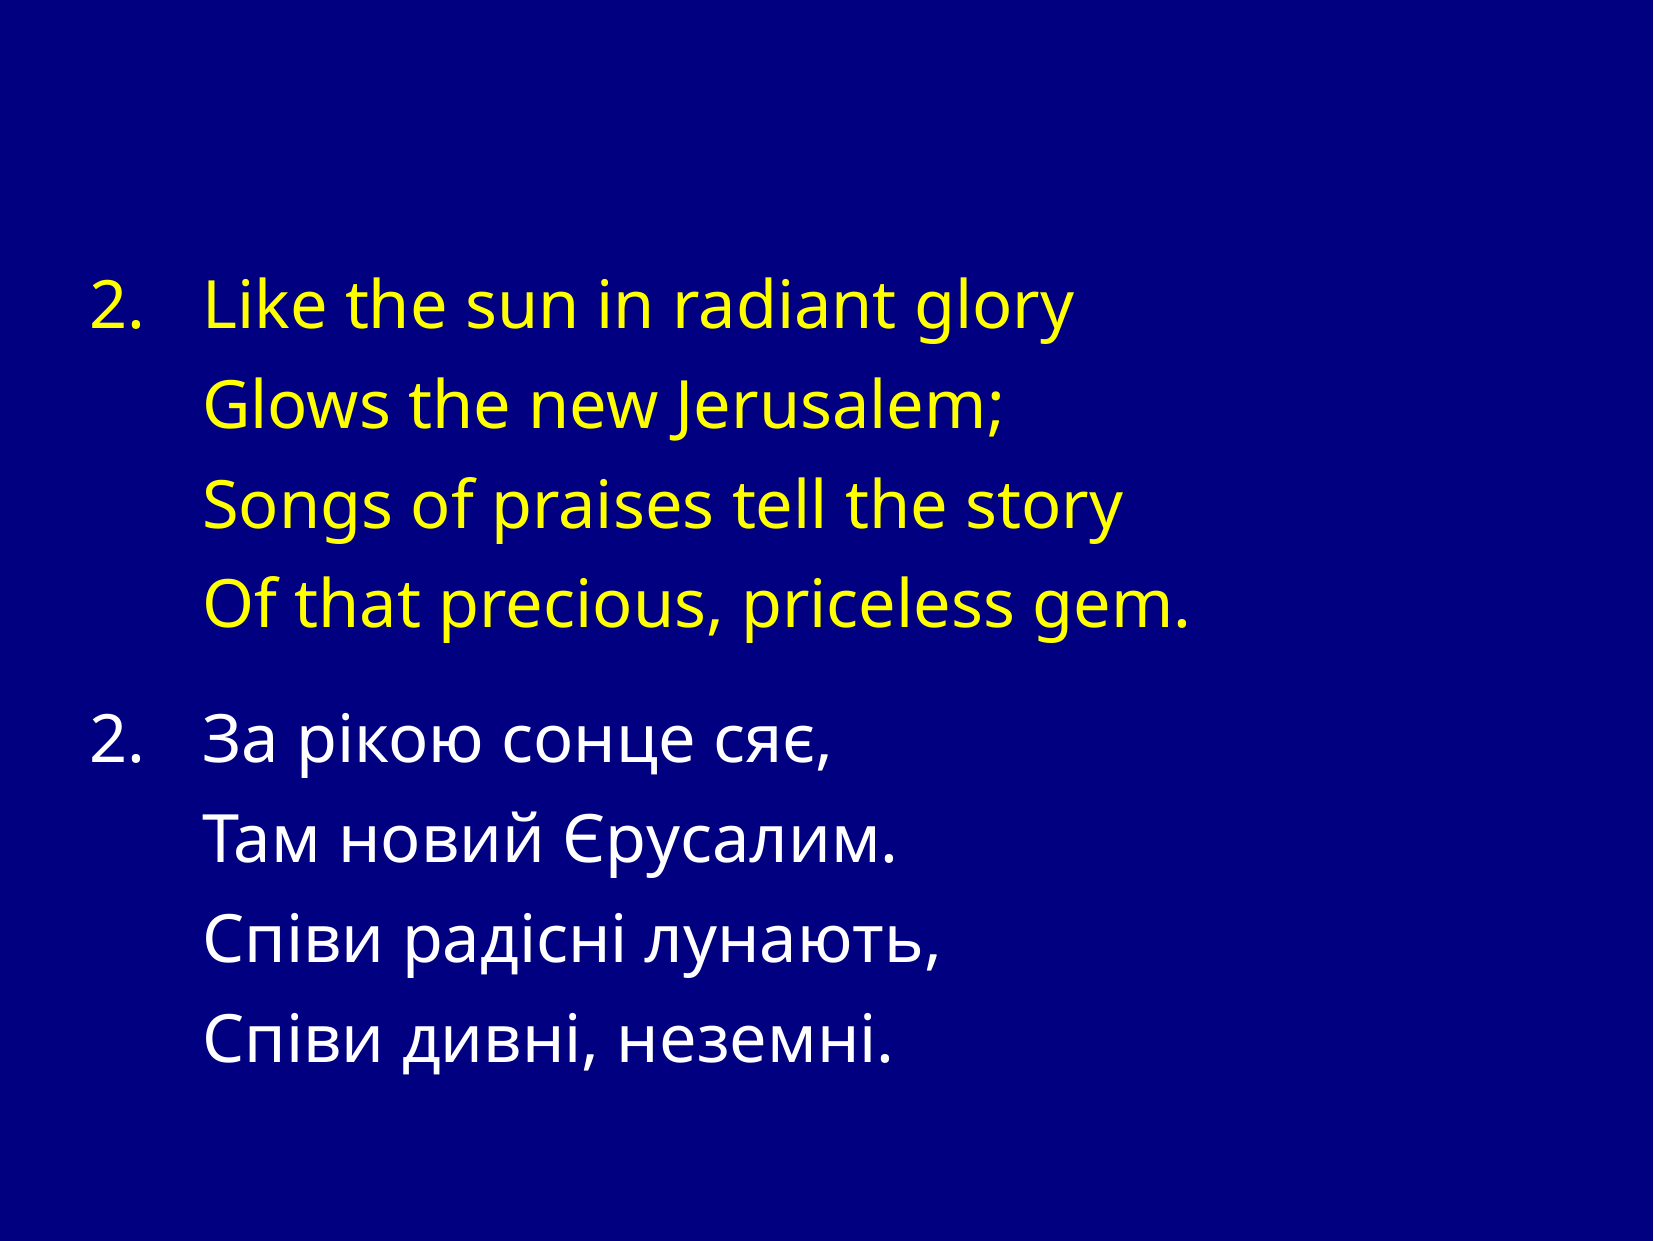

2.	Like the sun in radiant glory
	Glows the new Jerusalem;
	Songs of praises tell the story
	Of that precious, priceless gem.
2.	За рікою сонце сяє,
	Там новий Єрусалим.
	Співи радісні лунають,
	Співи дивні, неземні.